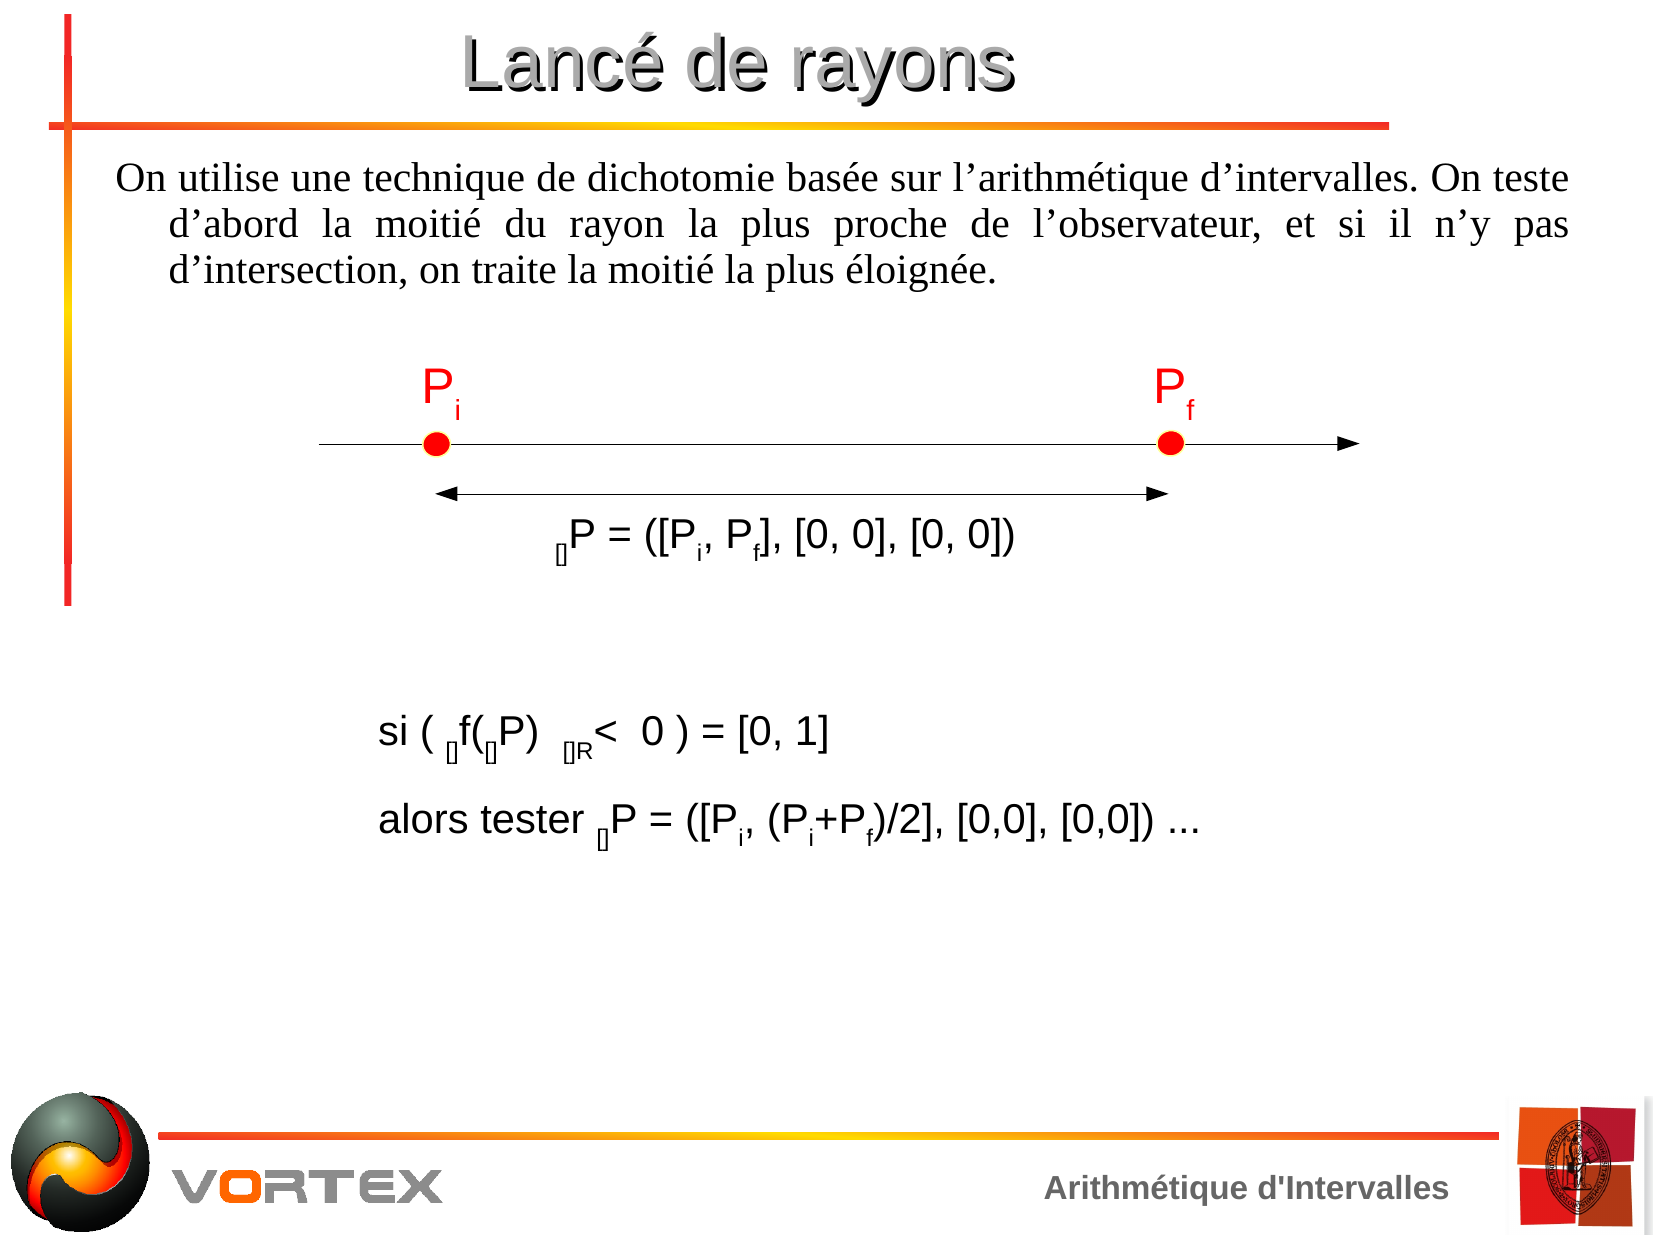

# Lancé de rayons
On utilise une technique de dichotomie basée sur l’arithmétique d’intervalles. On teste d’abord la moitié du rayon la plus proche de l’observateur, et si il n’y pas d’intersection, on traite la moitié la plus éloignée.
Pi
Pf
[]P = ([Pi, Pf], [0, 0], [0, 0])
si ( []f([]P) []R< 0 ) = [0, 1]
alors tester []P = ([Pi, (Pi+Pf)/2], [0,0], [0,0]) ...